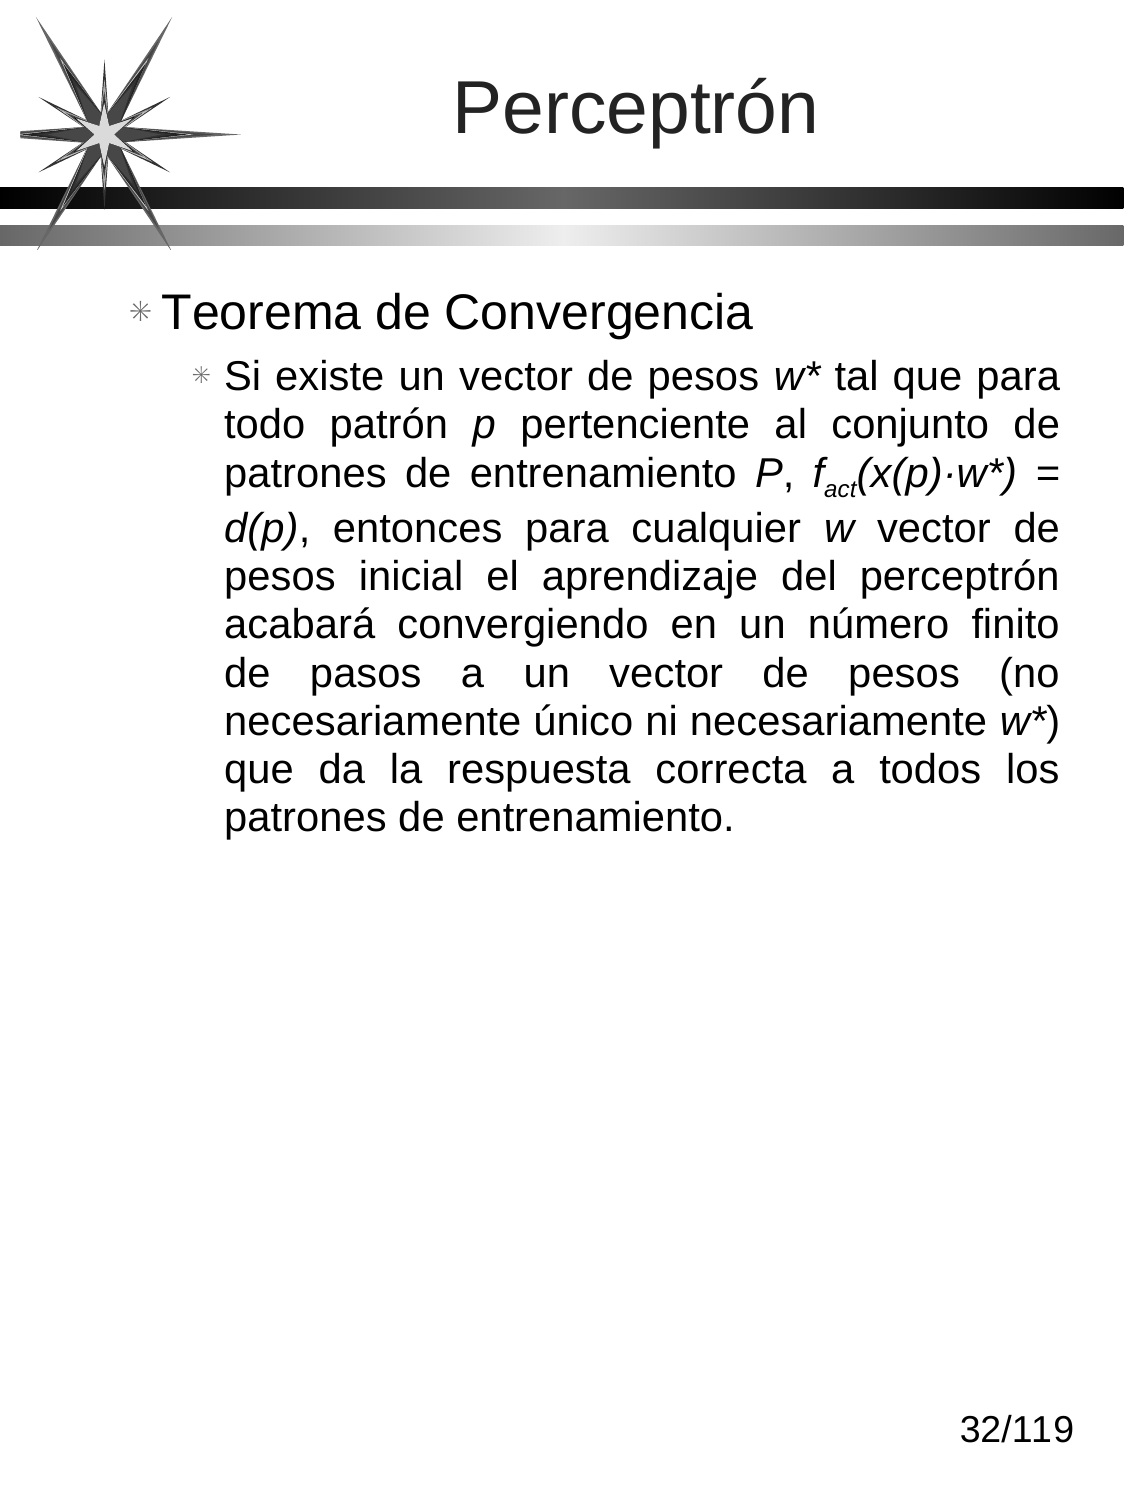

# Perceptrón
Teorema de Convergencia
Si existe un vector de pesos w* tal que para todo patrón p pertenciente al conjunto de patrones de entrenamiento P, fact(x(p)·w*) = d(p), entonces para cualquier w vector de pesos inicial el aprendizaje del perceptrón acabará convergiendo en un número finito de pasos a un vector de pesos (no necesariamente único ni necesariamente w*) que da la respuesta correcta a todos los patrones de entrenamiento.